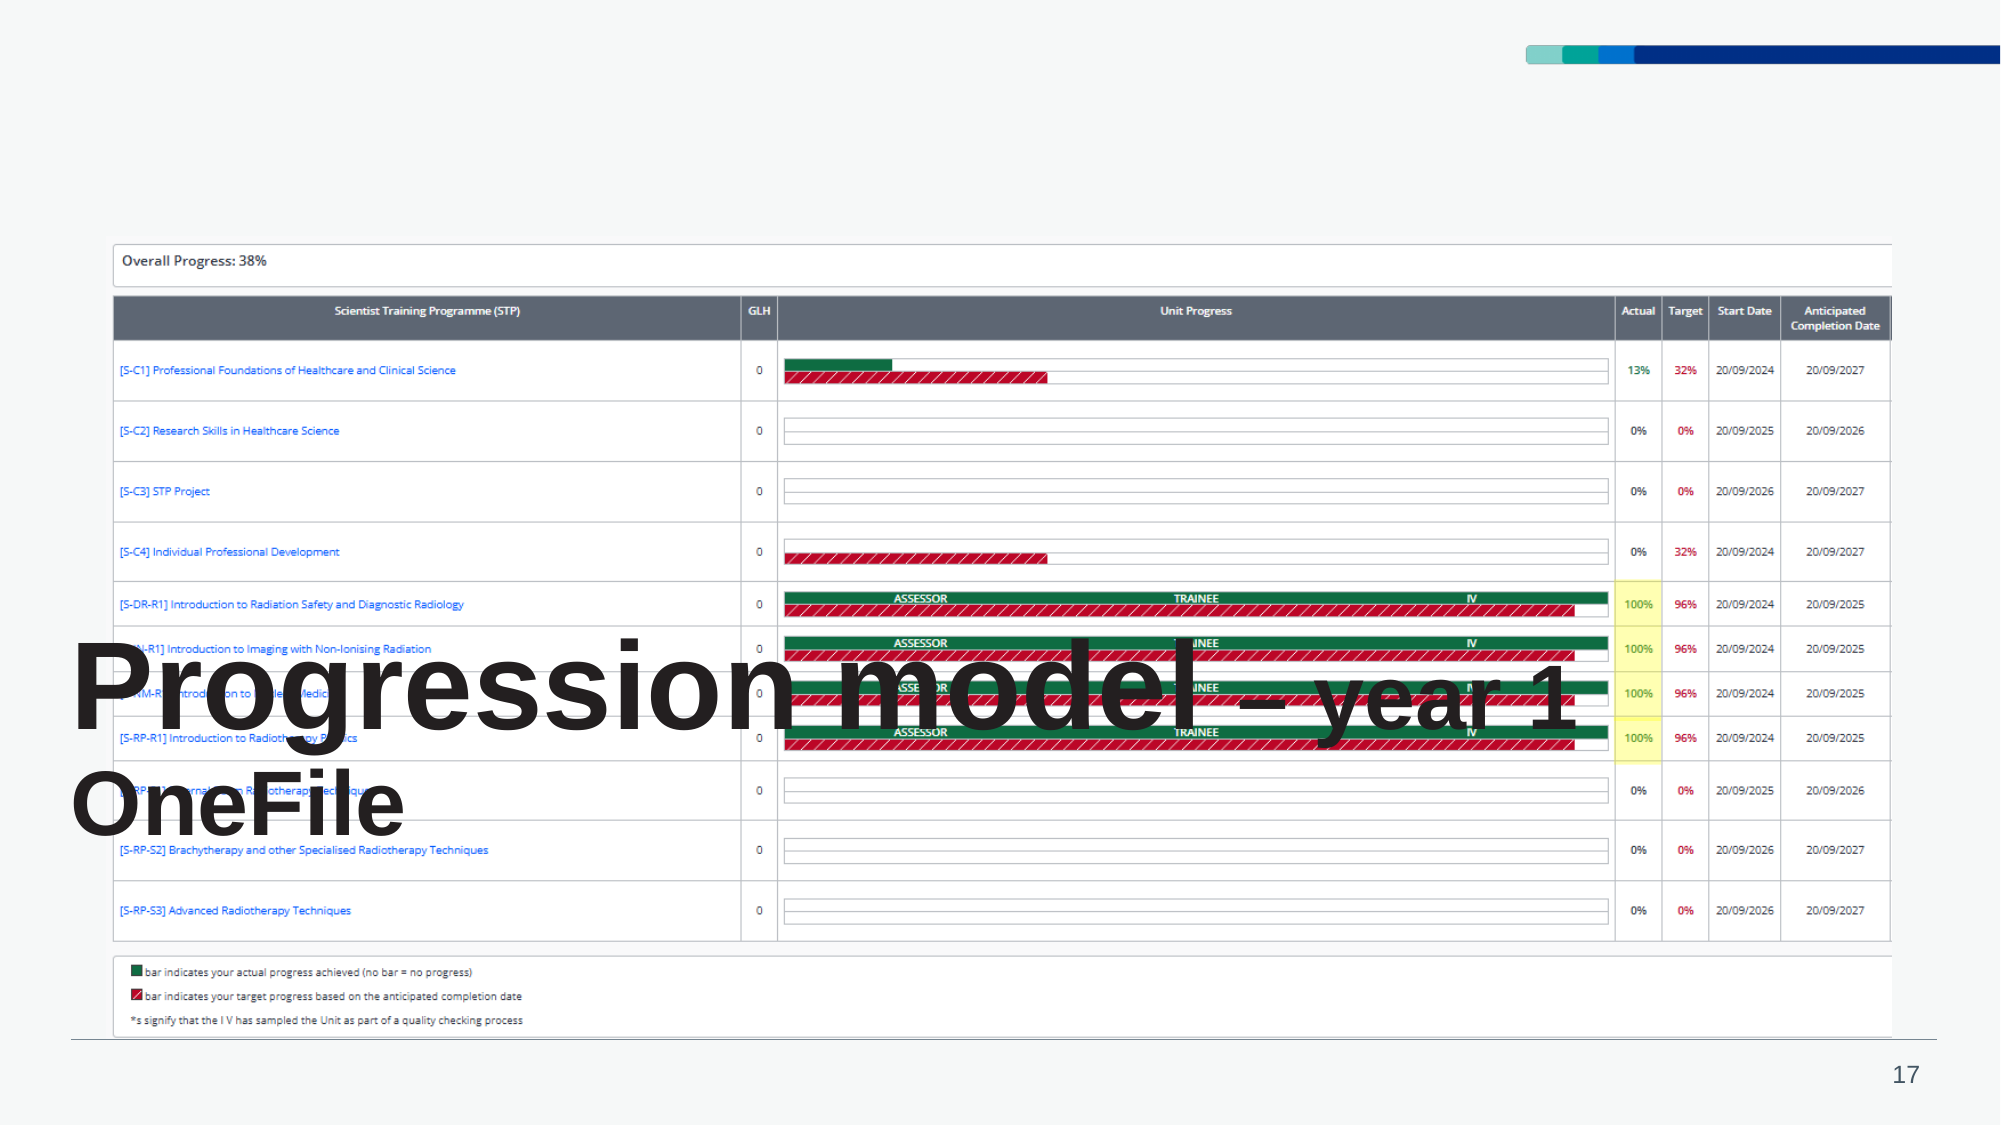

# Progression model – year 1 OneFile